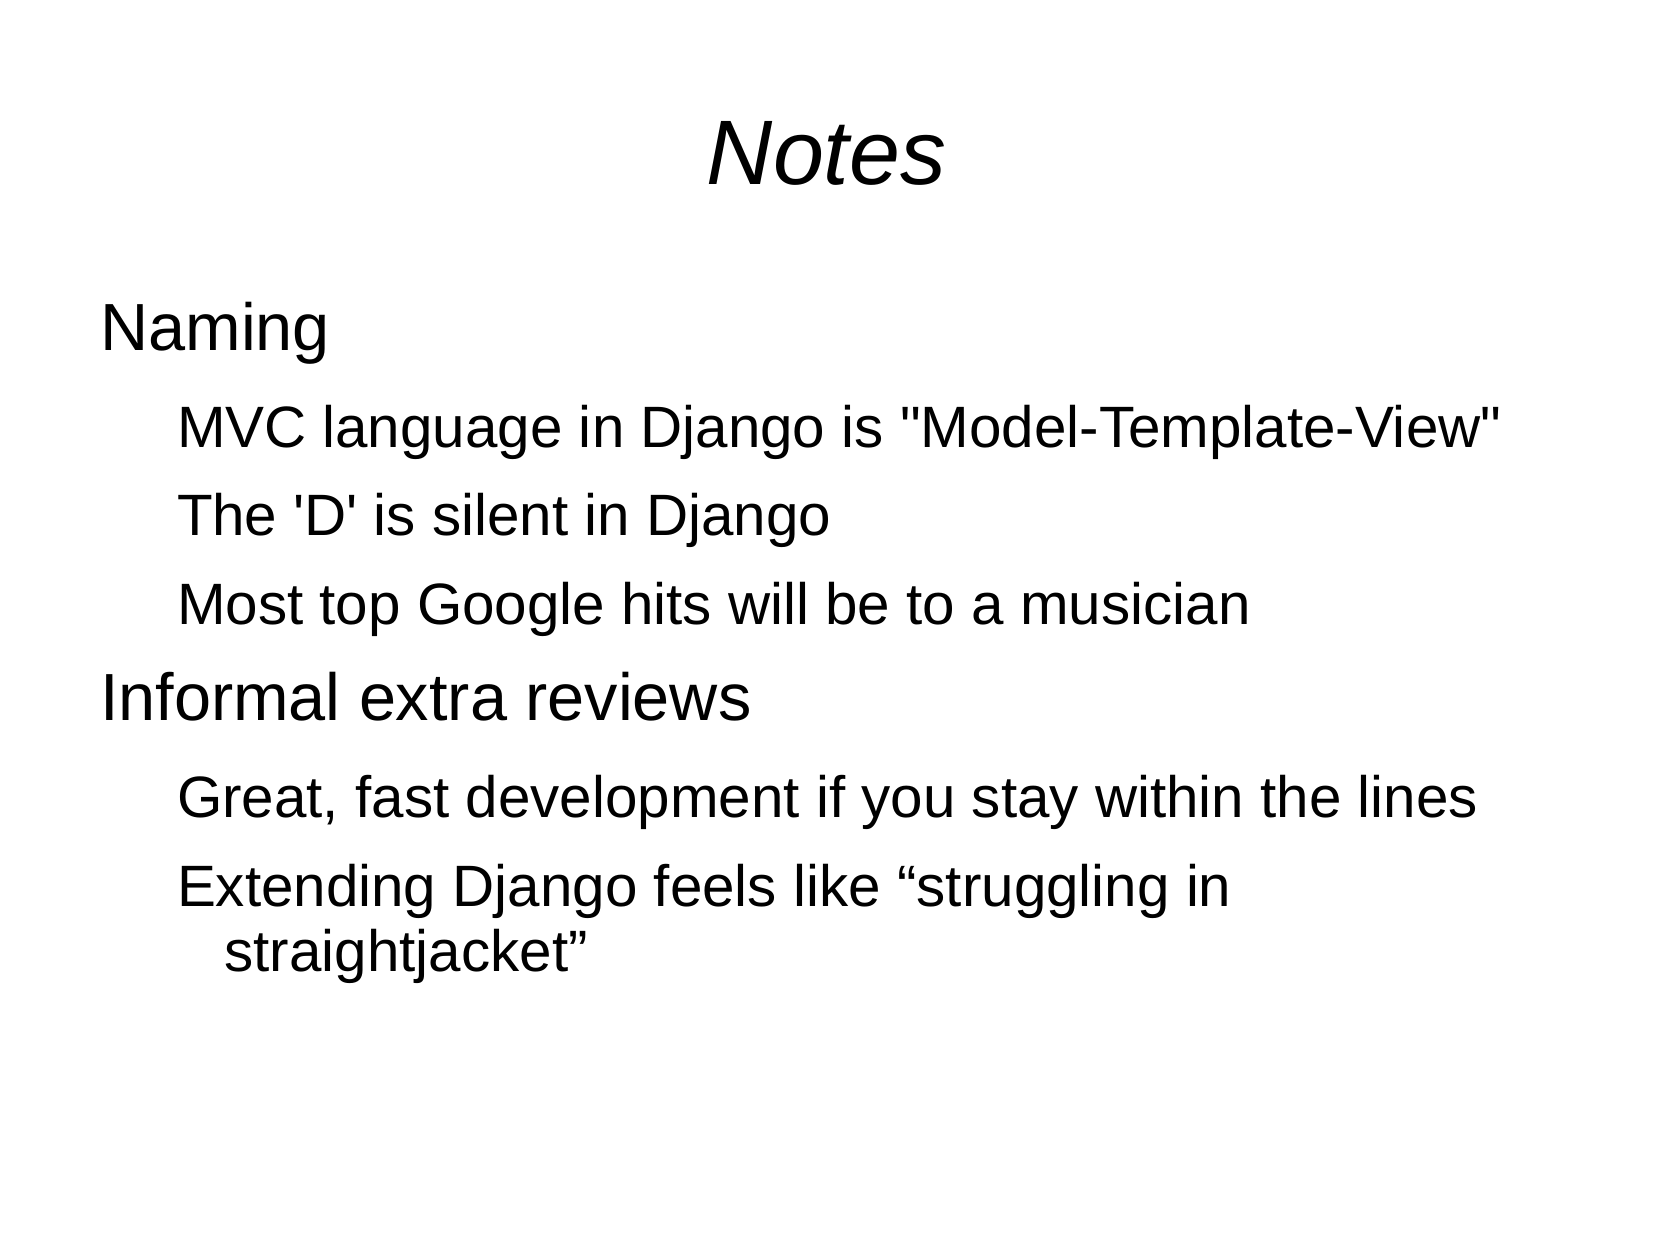

# Notes
Naming
MVC language in Django is "Model-Template-View"
The 'D' is silent in Django
Most top Google hits will be to a musician
Informal extra reviews
Great, fast development if you stay within the lines
Extending Django feels like “struggling in straightjacket”